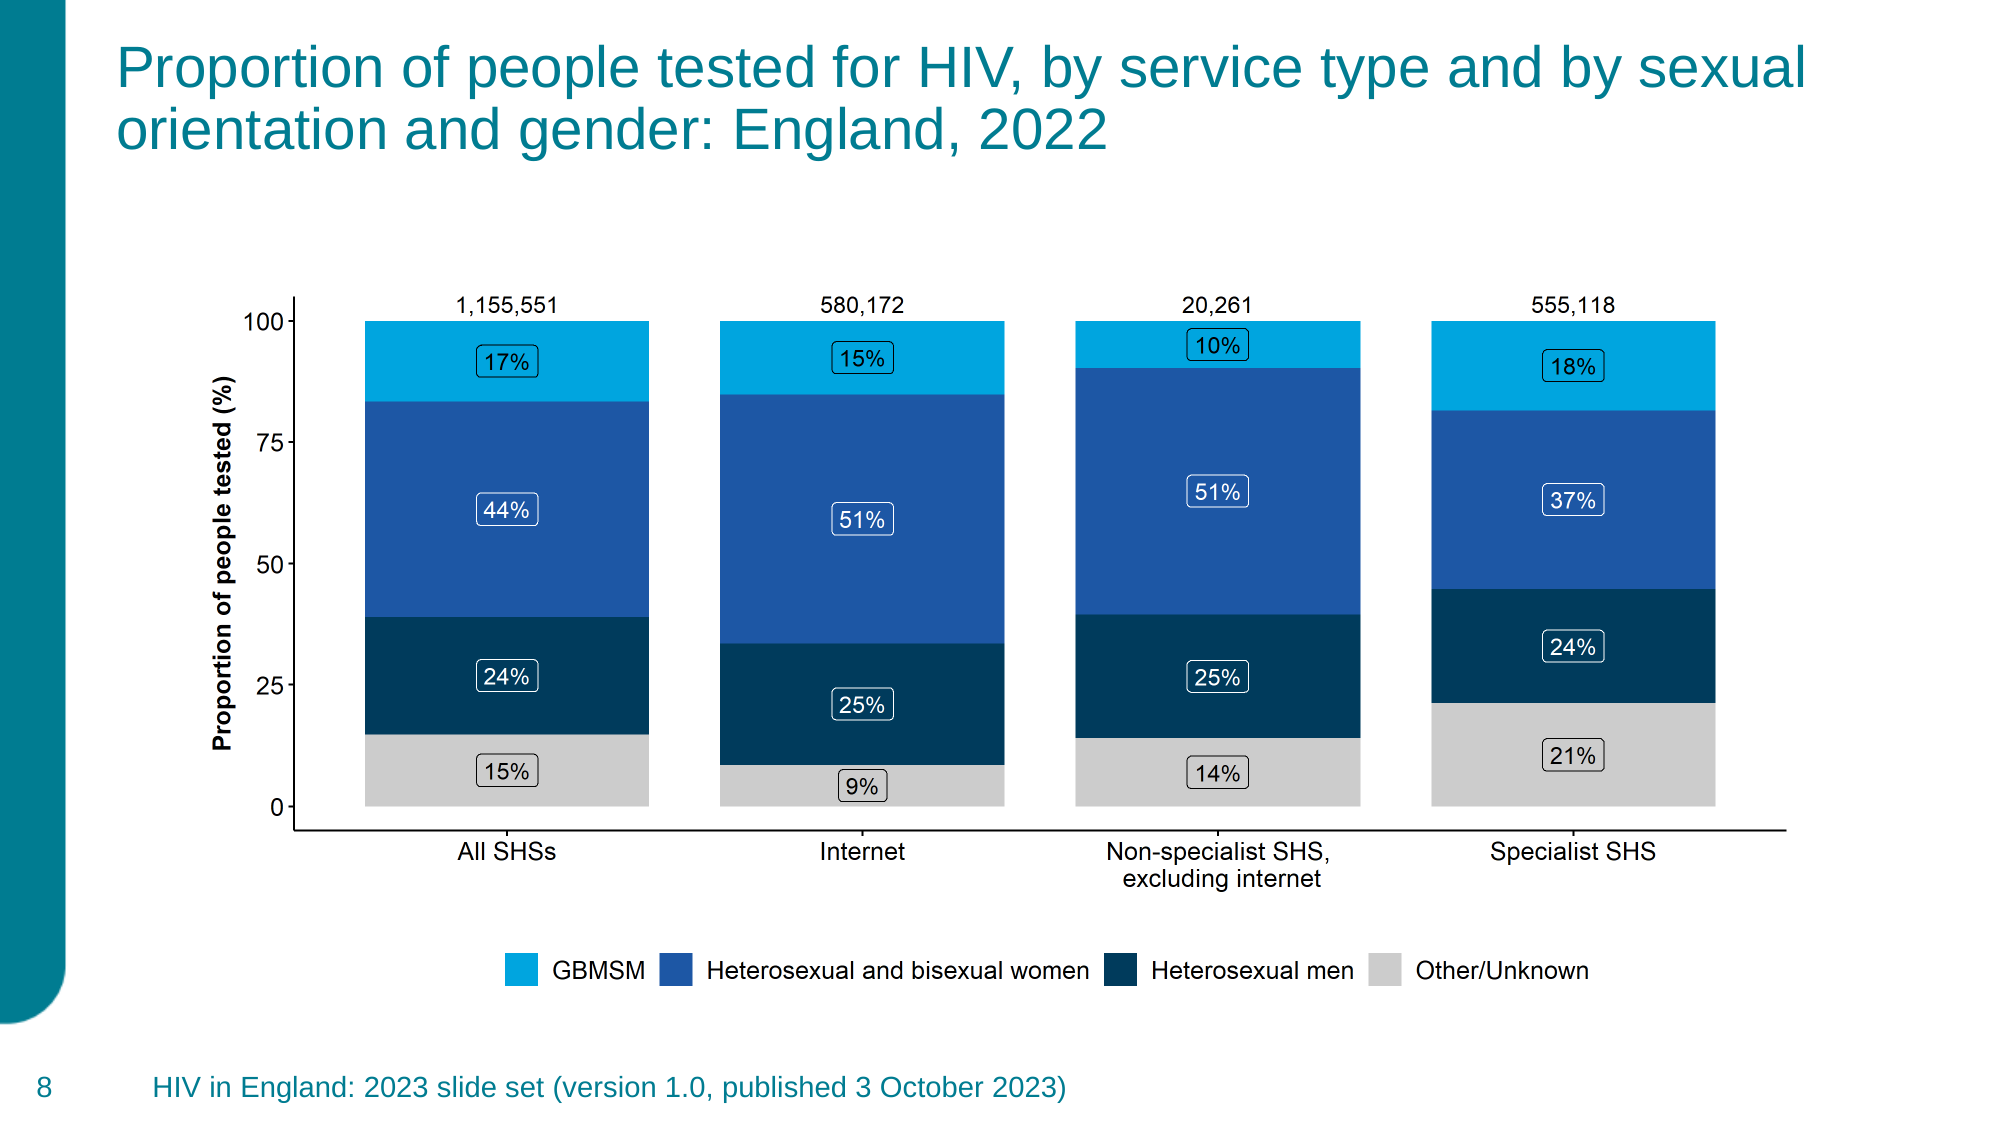

# Proportion of people tested for HIV, by service type and by sexual orientation and gender: England, 2022
8
HIV in England: 2023 slide set (version 1.0, published 3 October 2023)